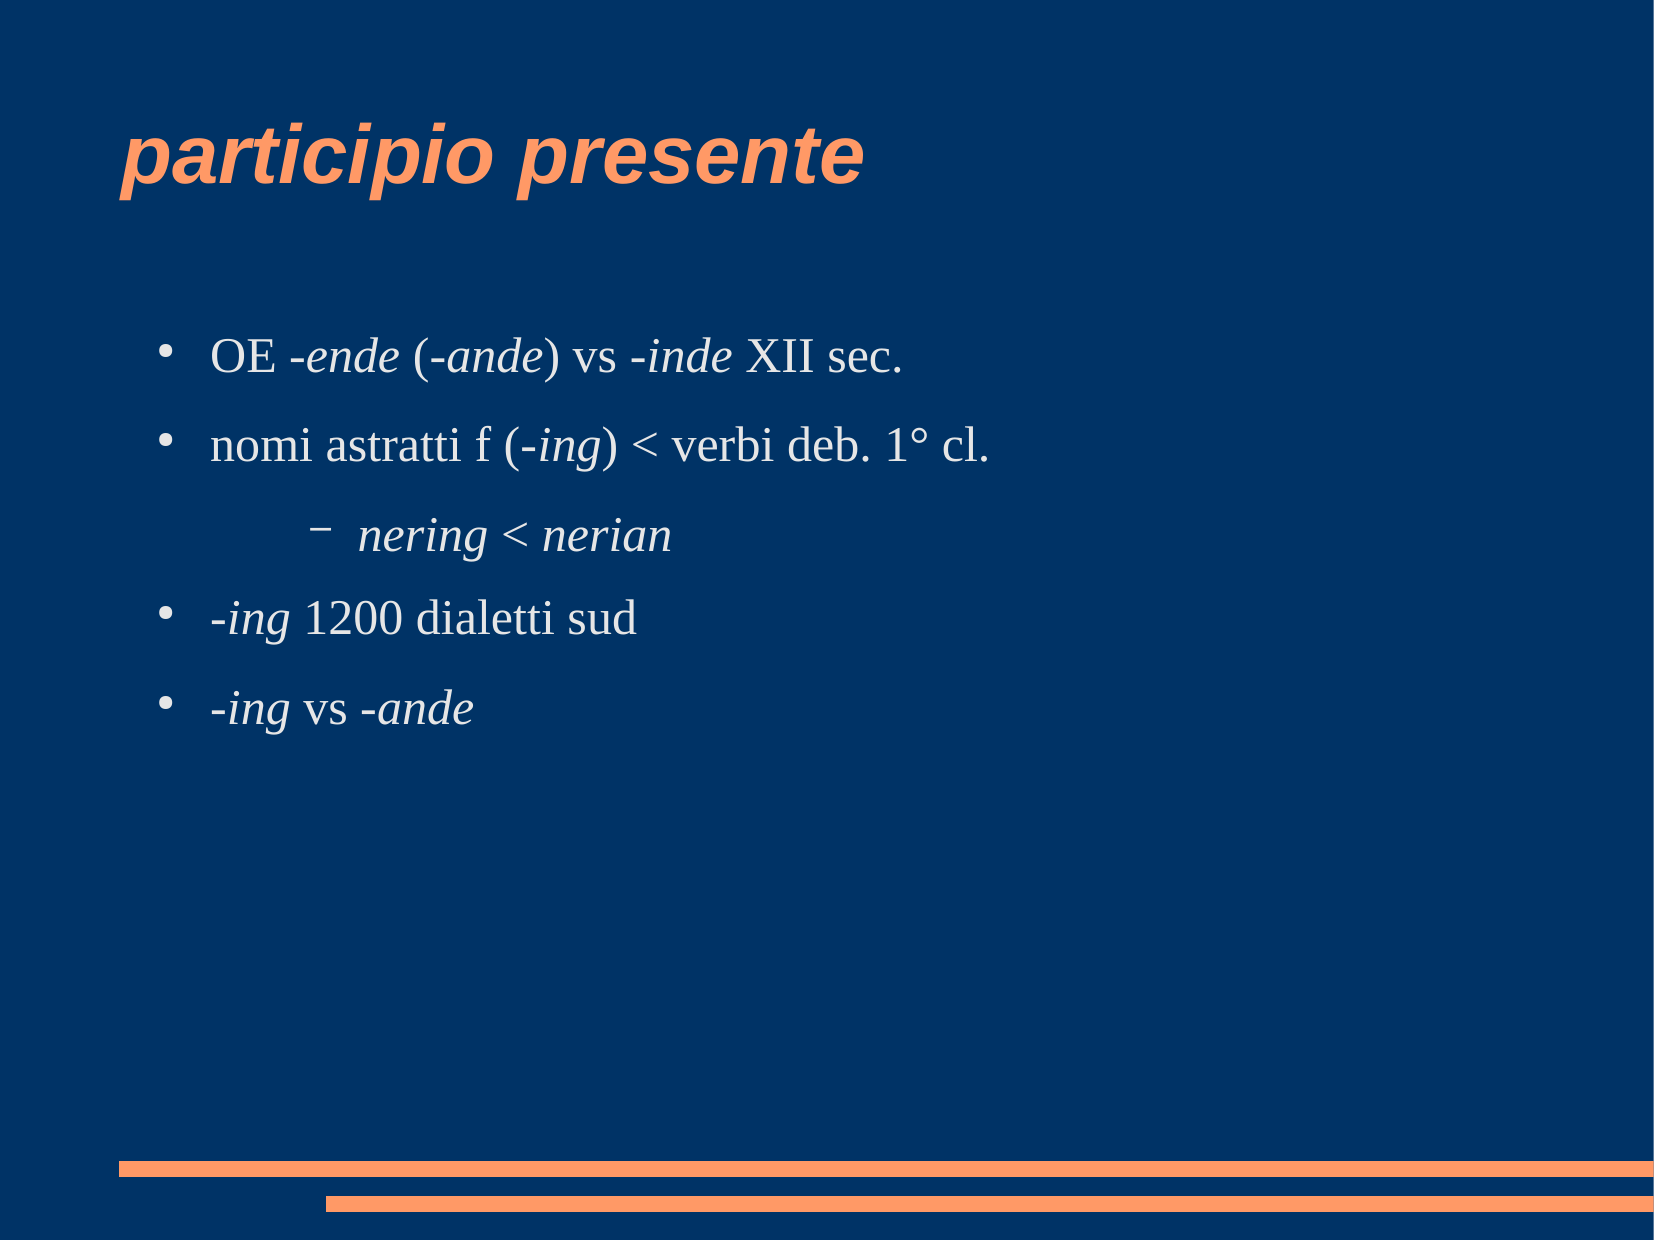

# participio presente
OE -ende (-ande) vs -inde XII sec.
nomi astratti f (-ing) < verbi deb. 1° cl.
nering < nerian
-ing 1200 dialetti sud
-ing vs -ande